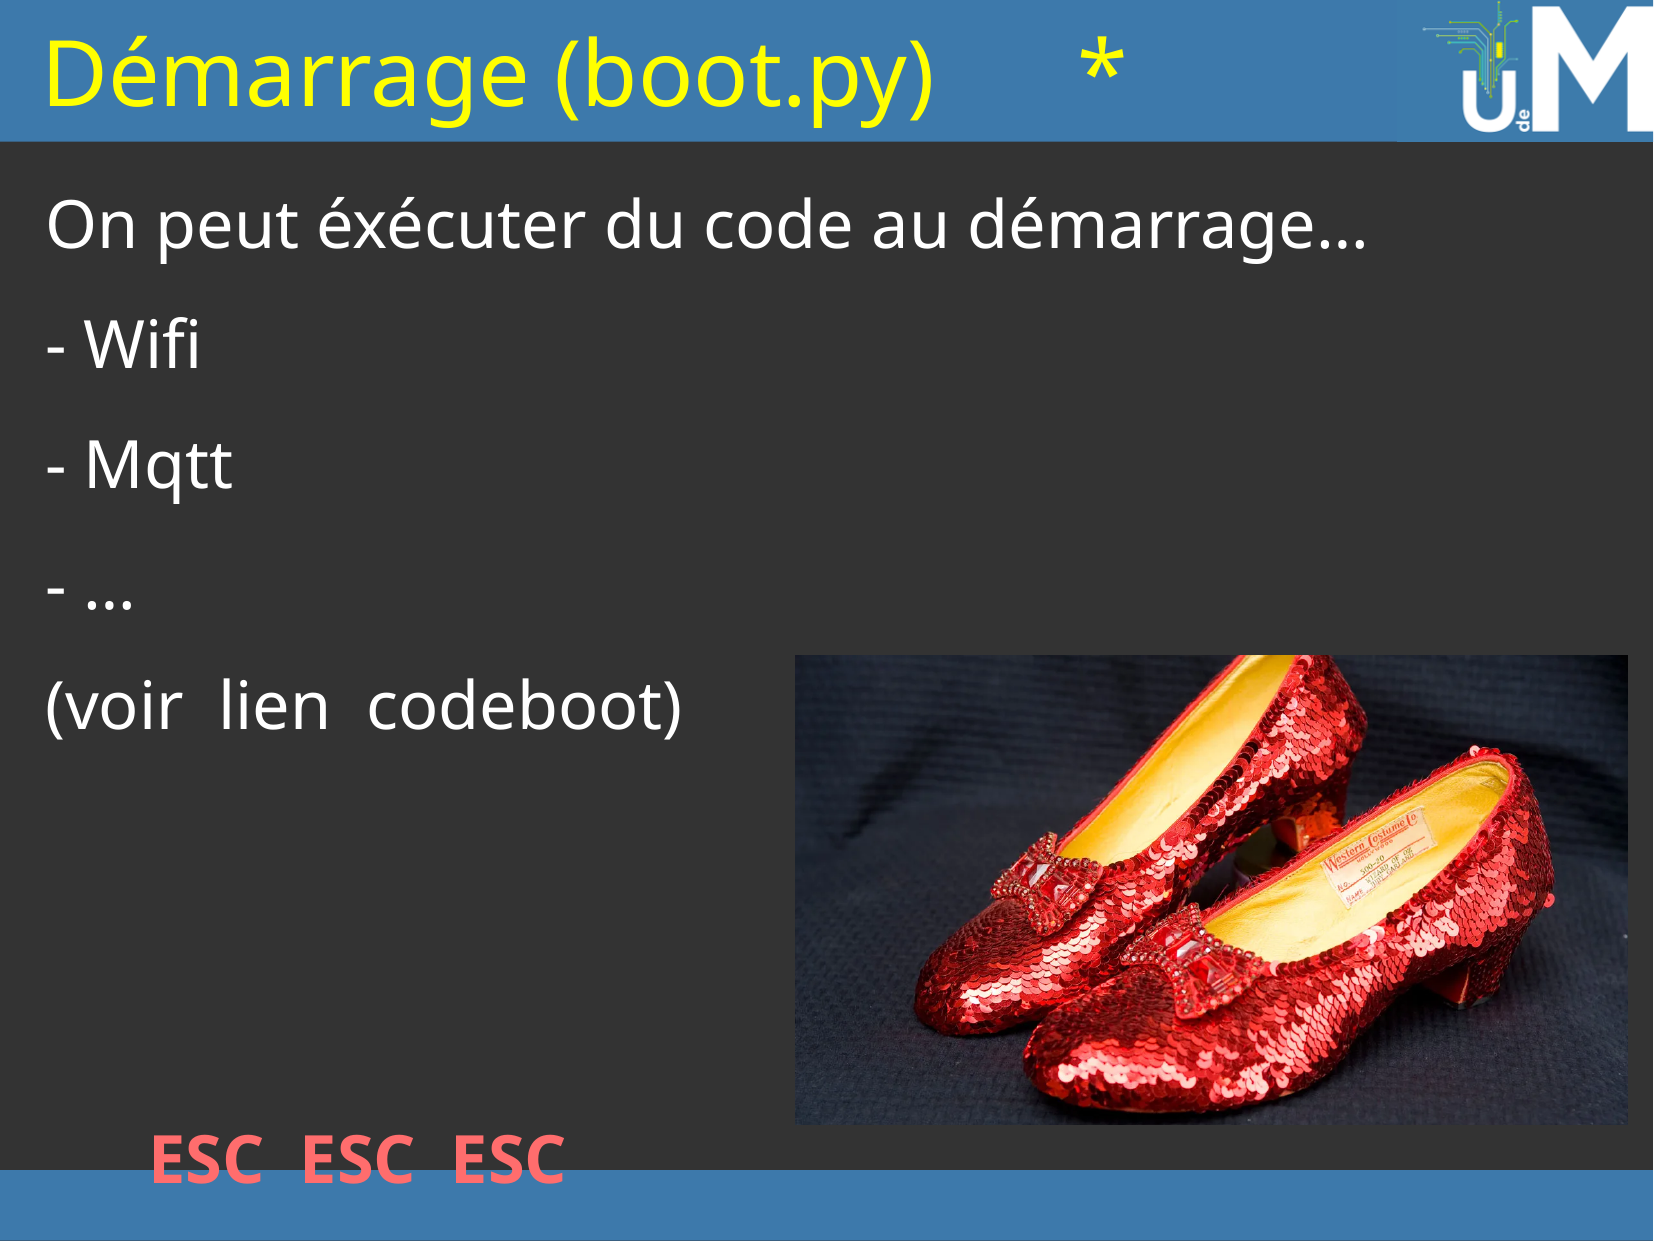

# Démarrage (boot.py) *
On peut éxécuter du code au démarrage…
- Wifi
- Mqtt
- …
(voir lien codeboot)
 ESC ESC ESC